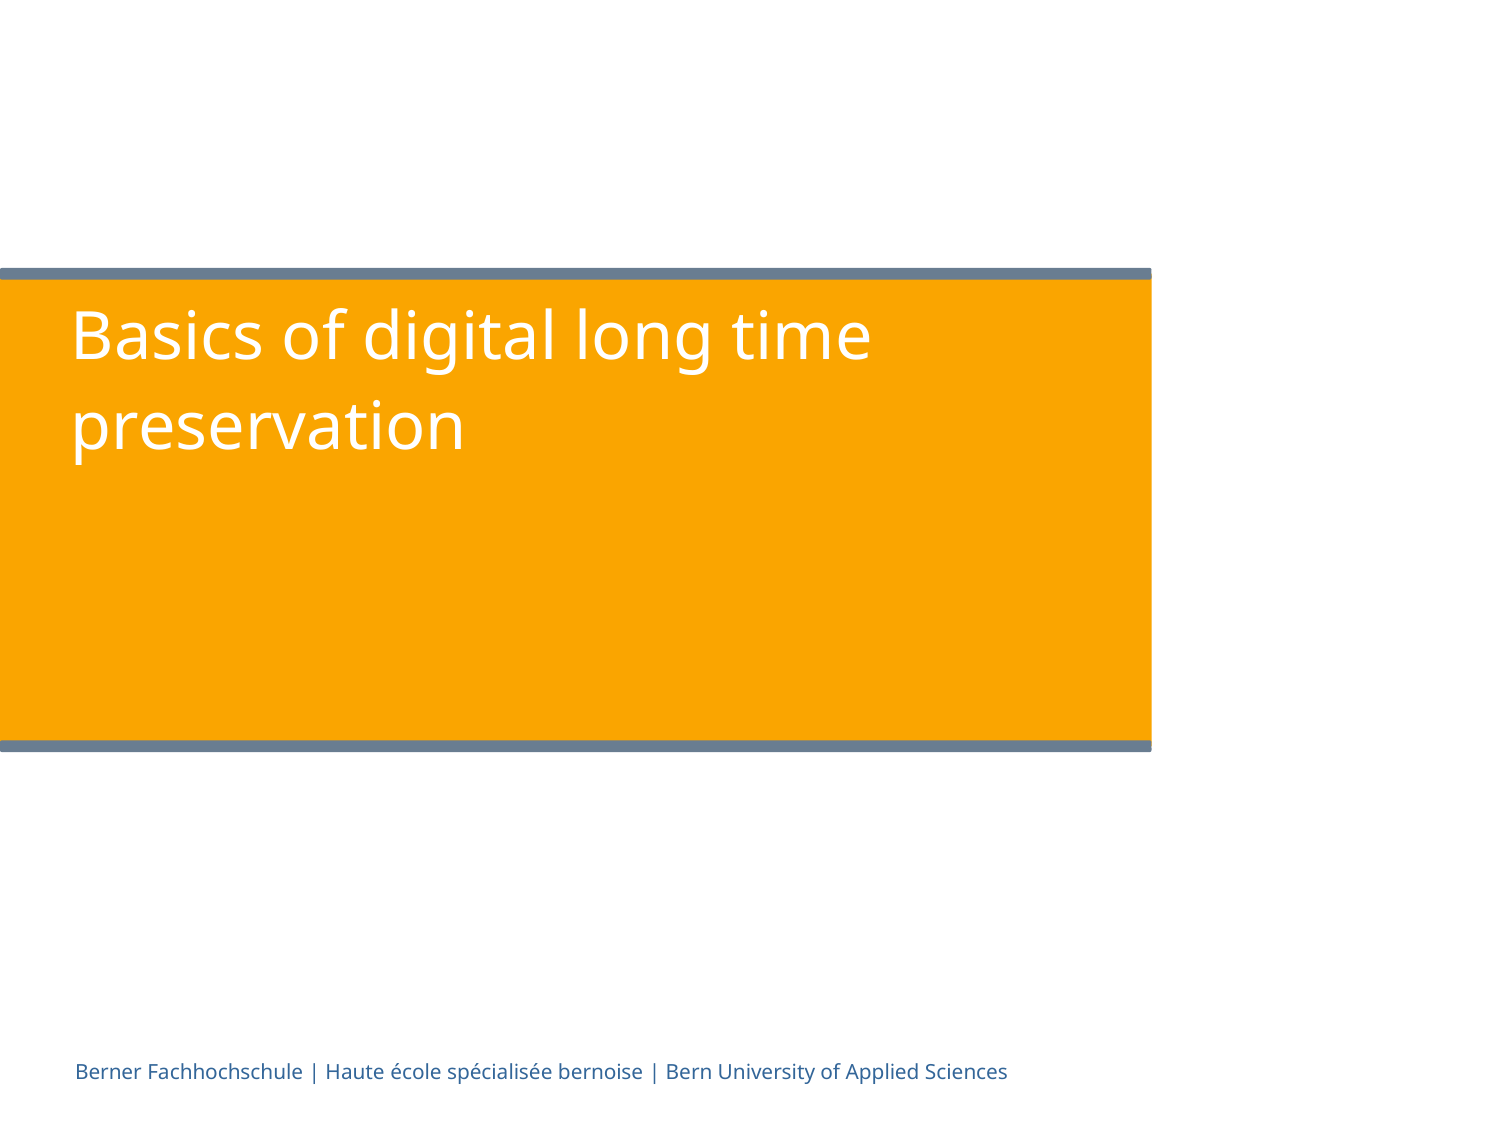

# Basics of digital long time preservation